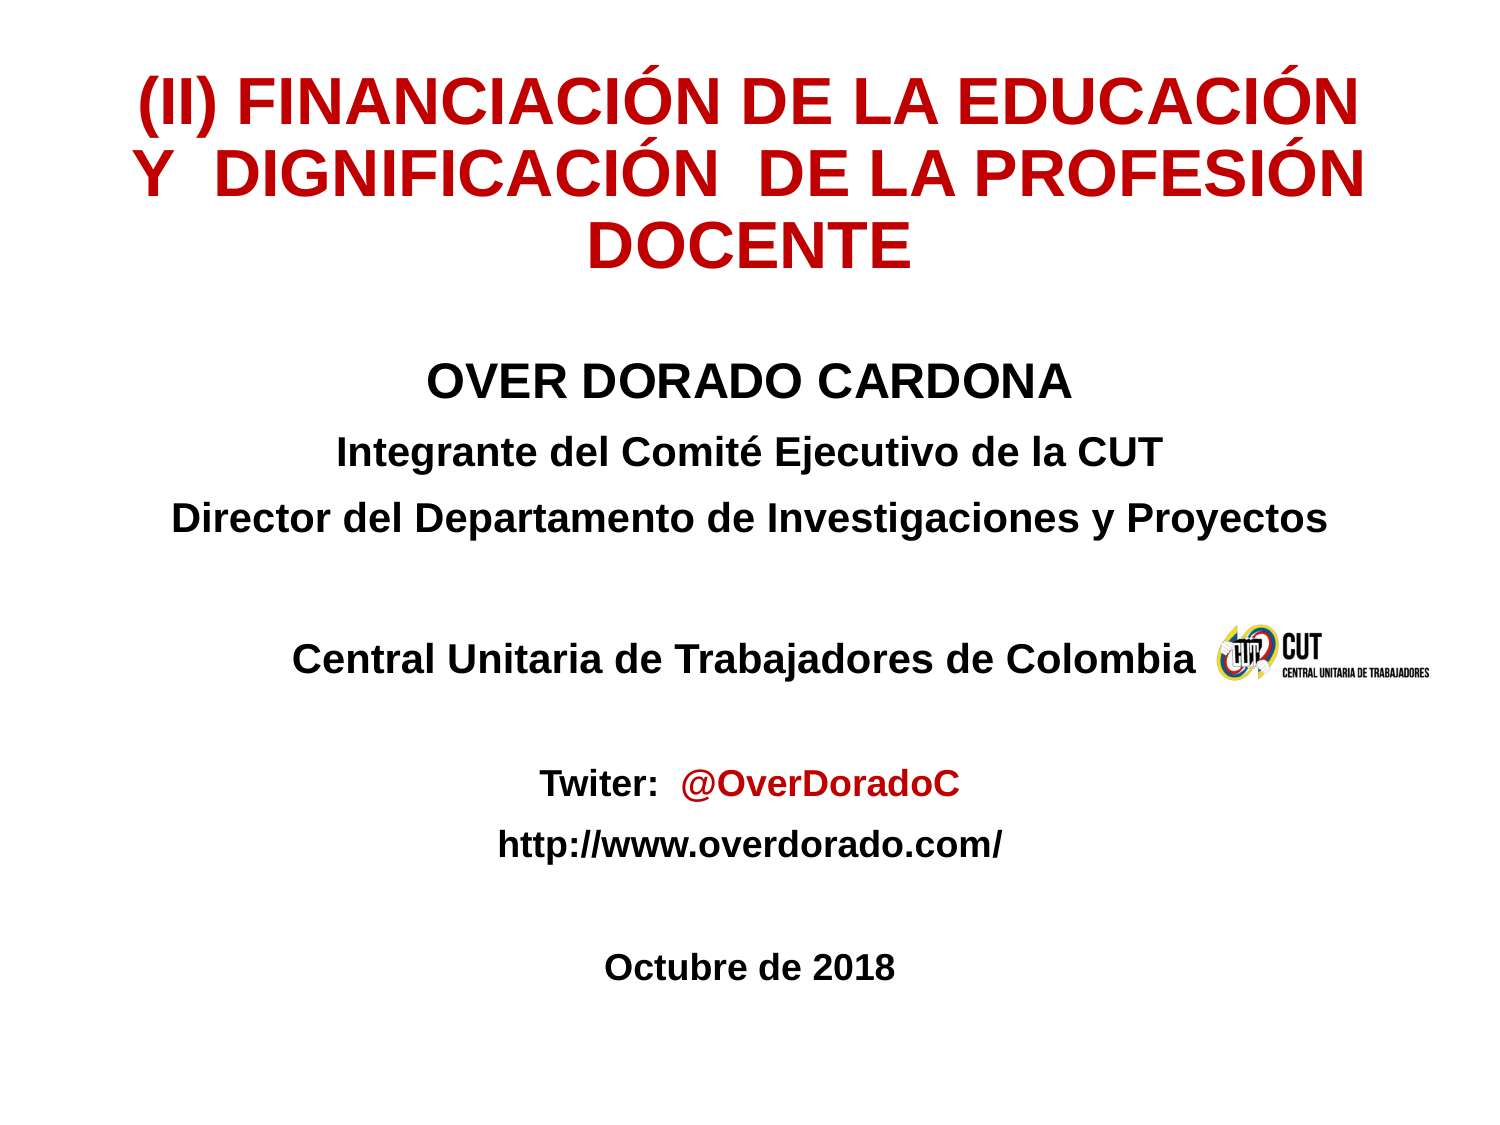

# (II) FINANCIACIÓN DE LA EDUCACIÓN Y  DIGNIFICACIÓN  DE LA PROFESIÓN DOCENTE
OVER DORADO CARDONA
Integrante del Comité Ejecutivo de la CUT
Director del Departamento de Investigaciones y Proyectos
Central Unitaria de Trabajadores de Colombia
Twiter: @OverDoradoC
http://www.overdorado.com/
Octubre de 2018